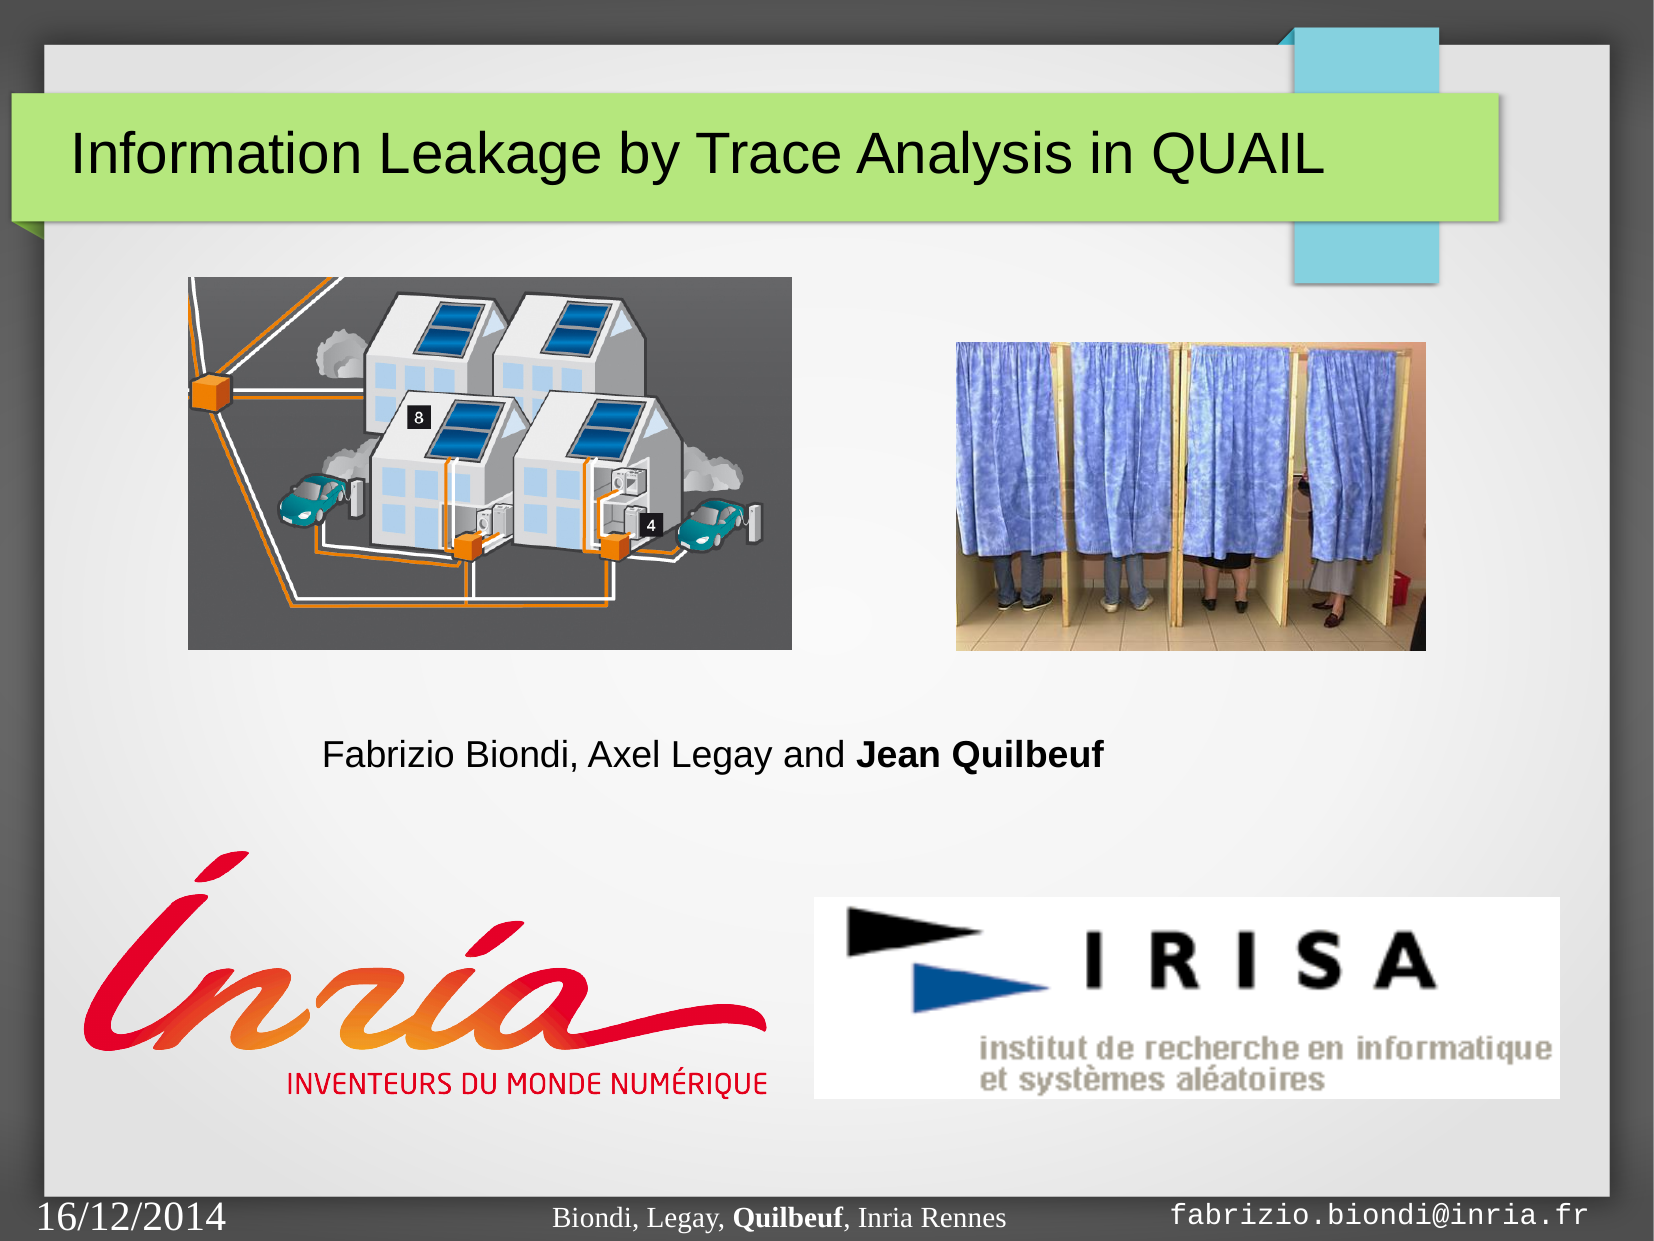

# Information Leakage by Trace Analysis in QUAIL
Fabrizio Biondi, Axel Legay and Jean Quilbeuf
18/04/2014
Fabrizio Biondi, INRIA Rennes